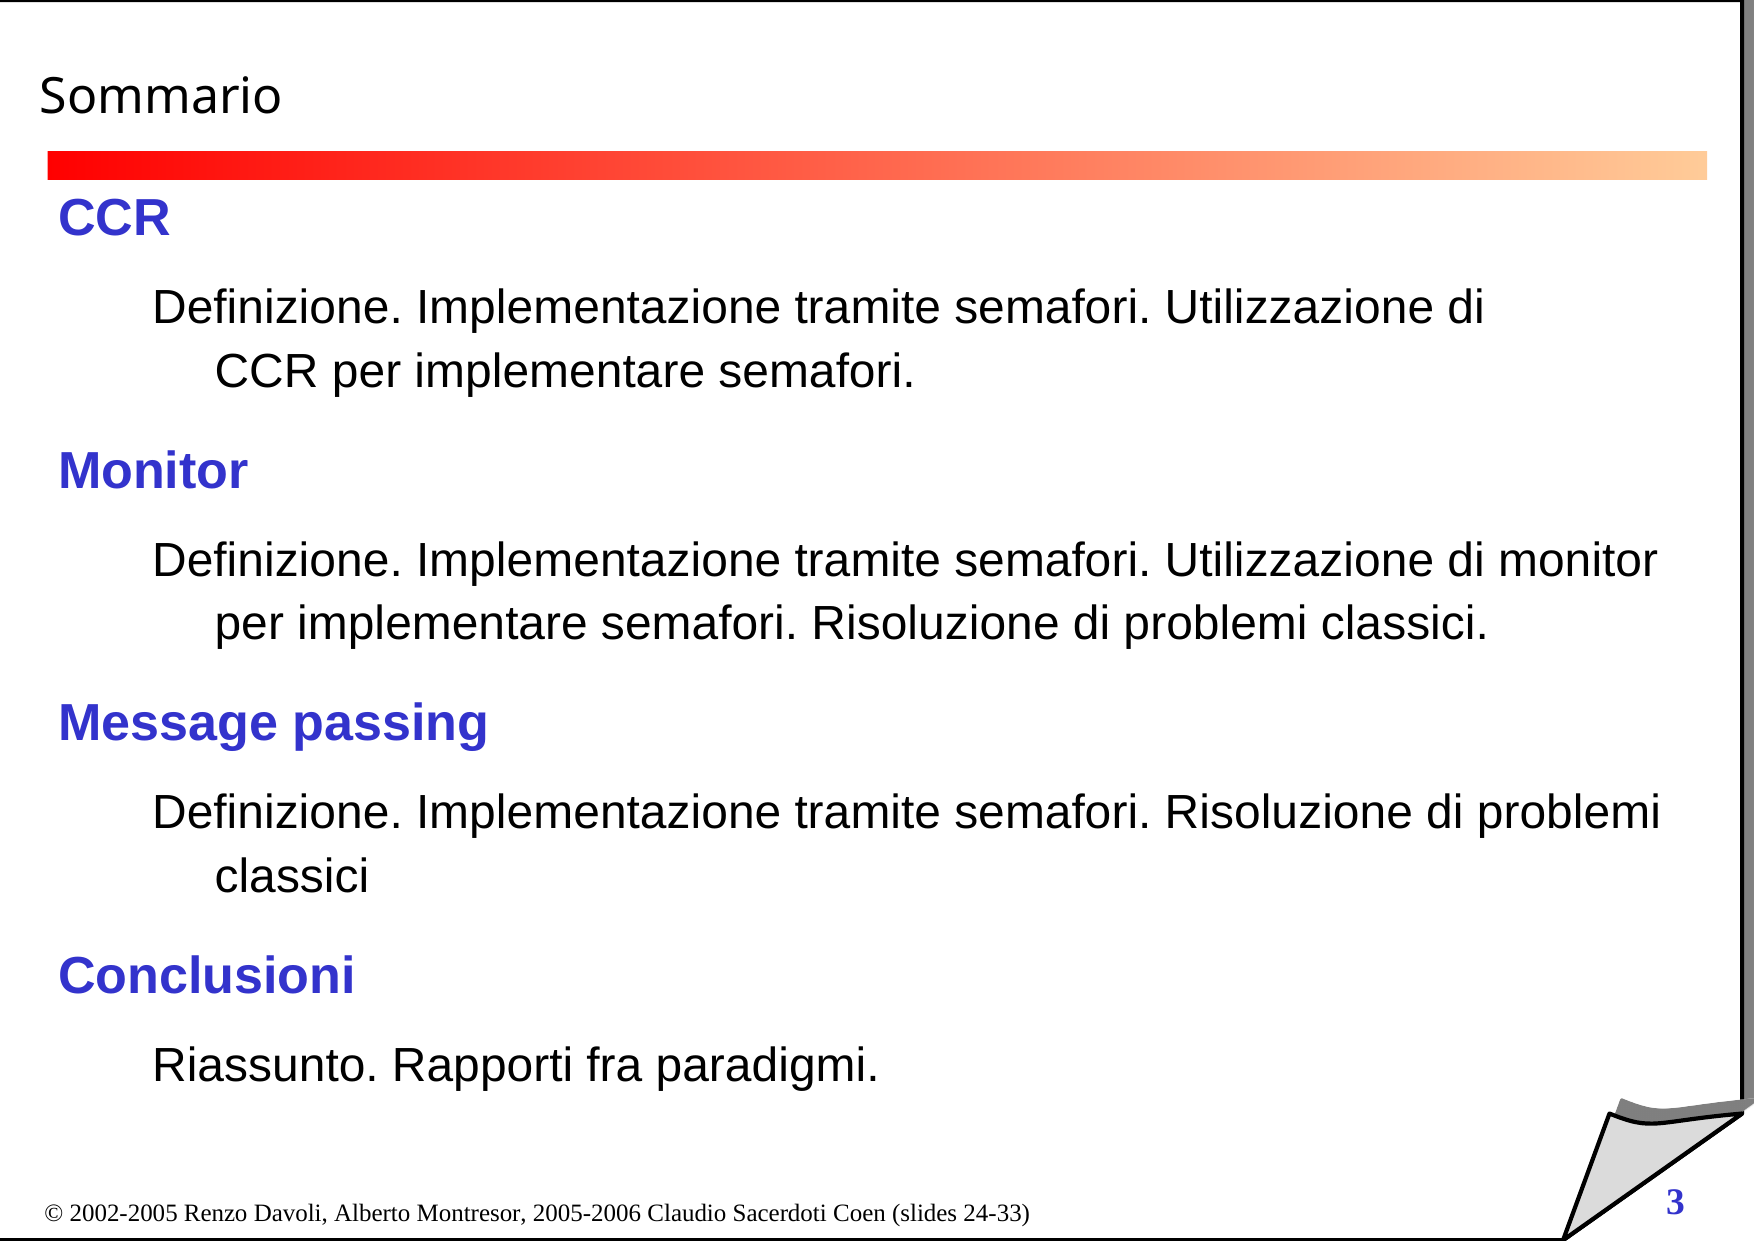

# Sommario
CCR
Definizione. Implementazione tramite semafori. Utilizzazione di
CCR per implementare semafori.
Monitor
Definizione. Implementazione tramite semafori. Utilizzazione di monitor per implementare semafori. Risoluzione di problemi classici.
Message passing
Definizione. Implementazione tramite semafori. Risoluzione di problemi classici
Conclusioni
Riassunto. Rapporti fra paradigmi.